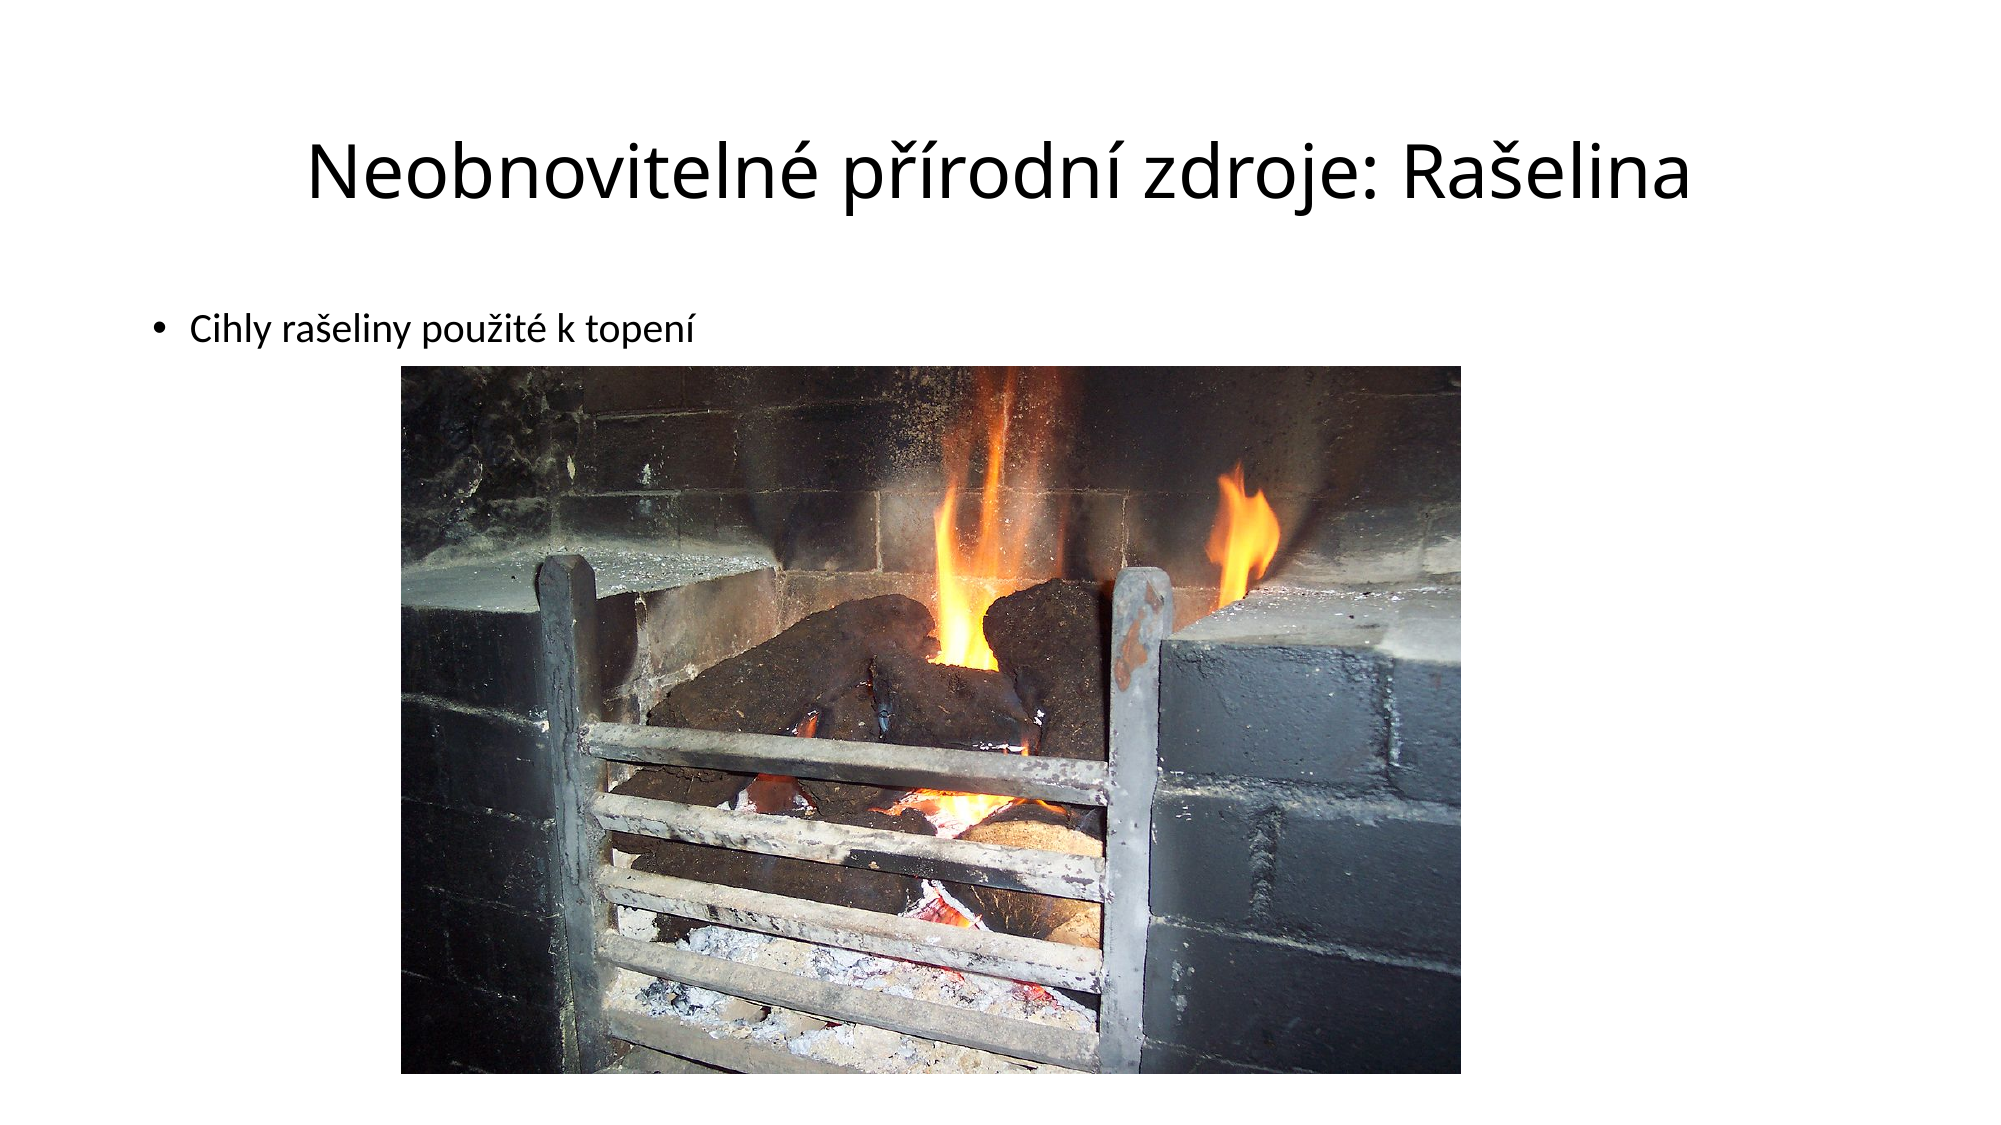

# Neobnovitelné přírodní zdroje: Rašelina
Cihly rašeliny použité k topení